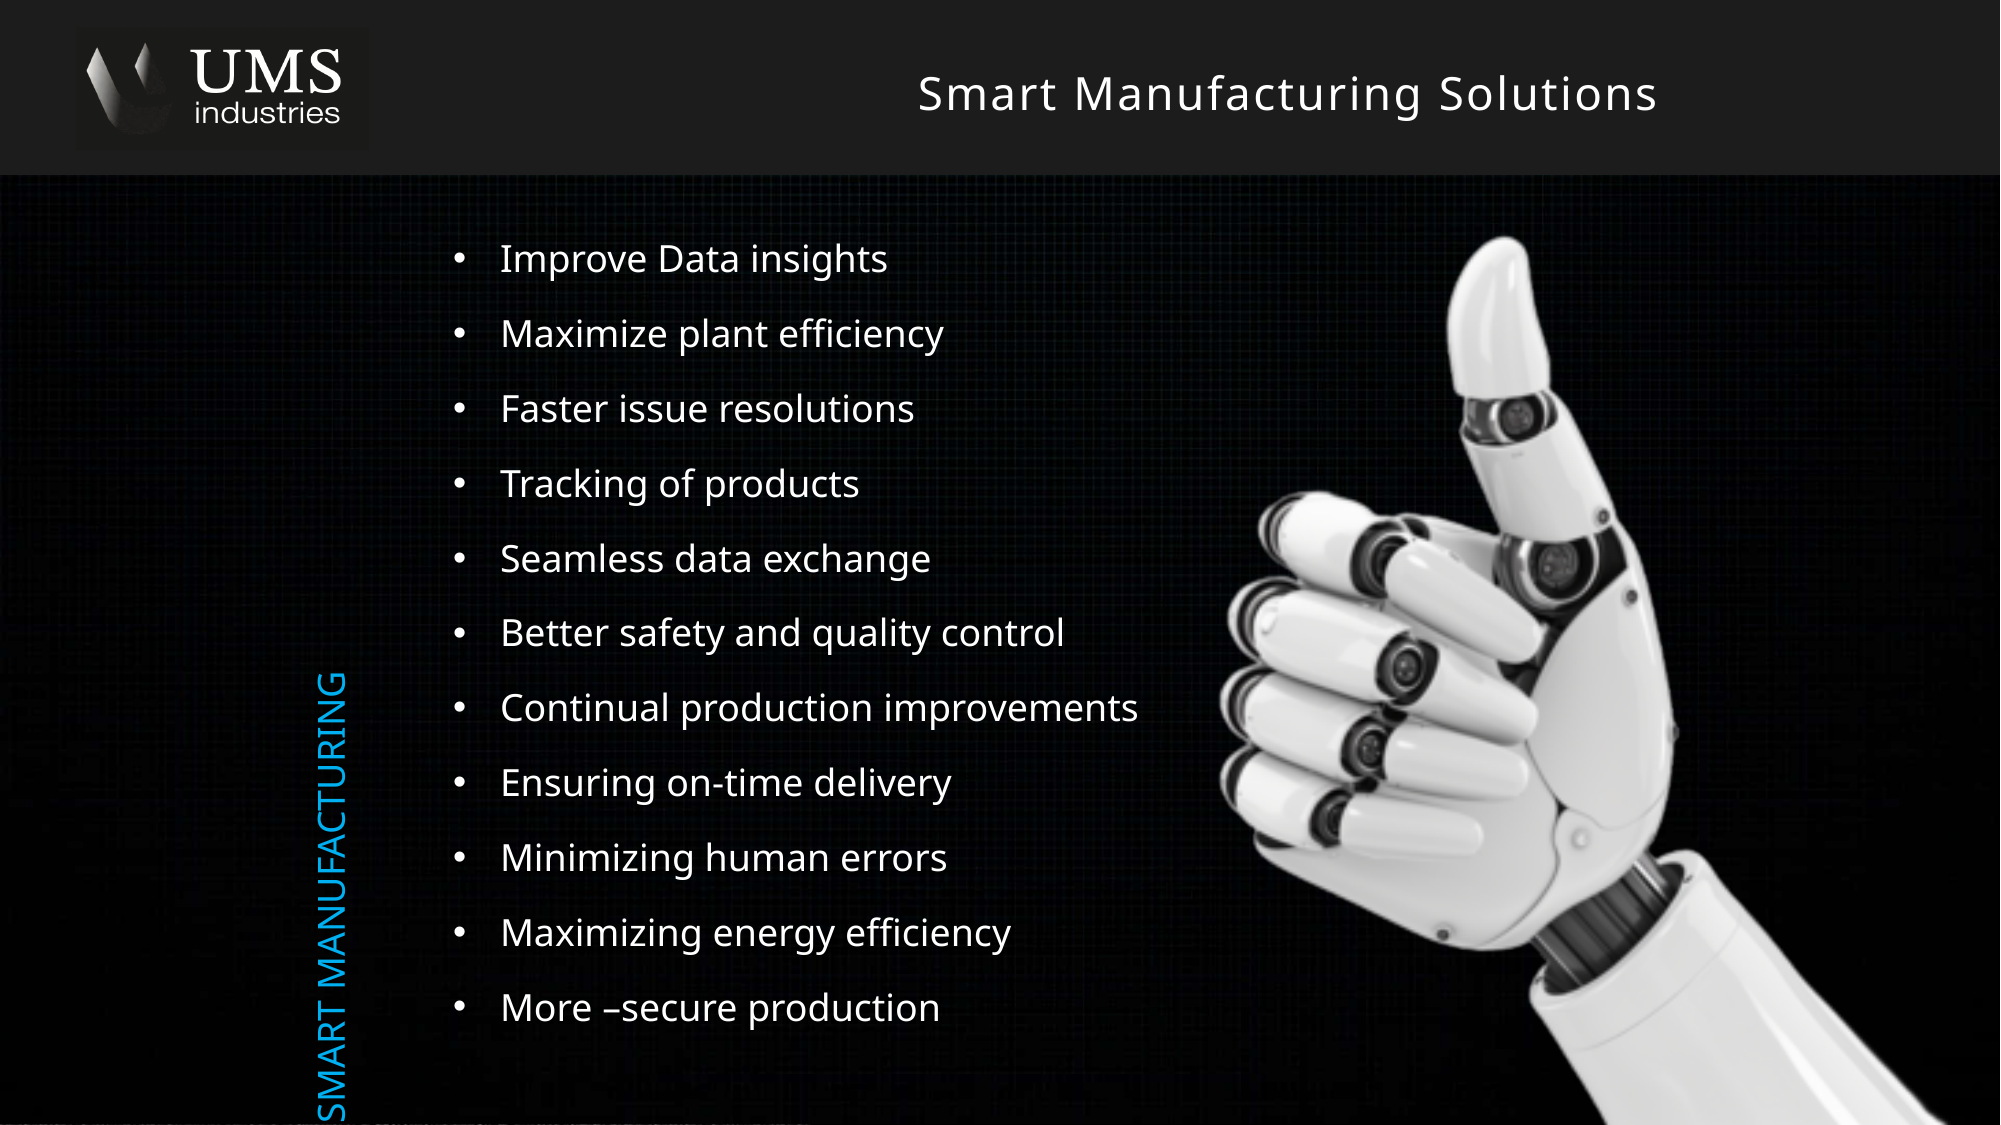

Smart Manufacturing Solutions
# Improve Data insights
Maximize plant efficiency
Faster issue resolutions
Tracking of products
Seamless data exchange
Better safety and quality control
Continual production improvements
Ensuring on-time delivery
Minimizing human errors
Maximizing energy efficiency
More –secure production
BENEFITS OF SMART MANUFACTURING